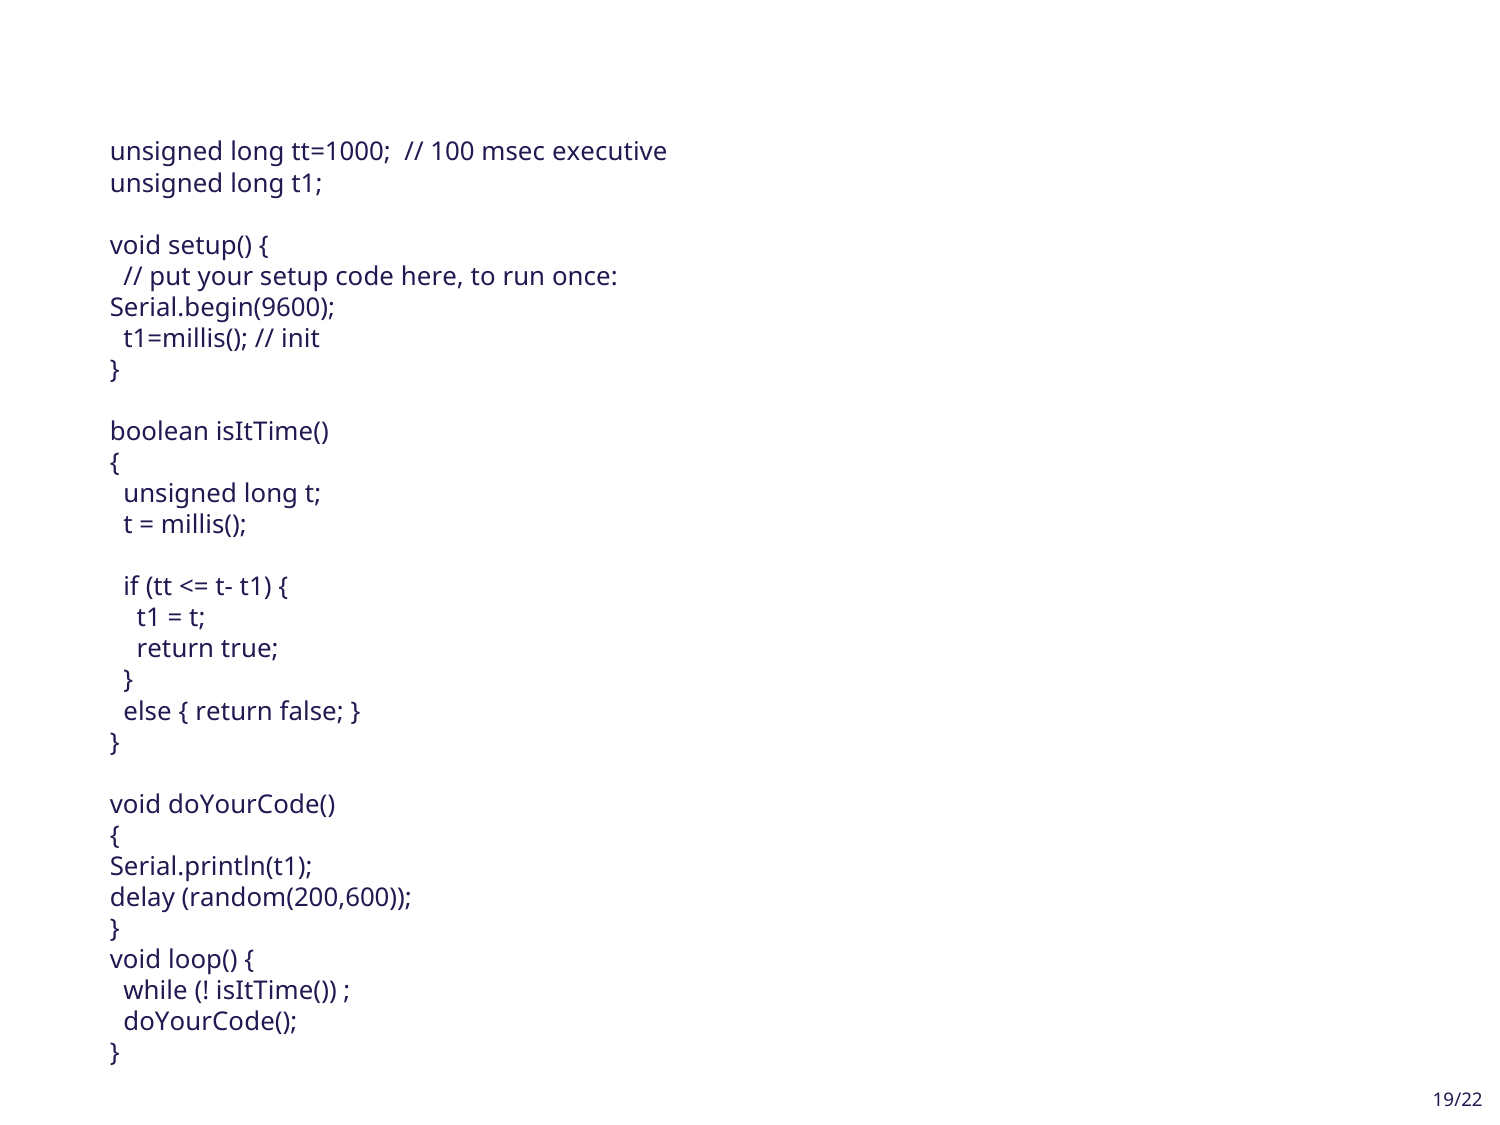

#
unsigned long tt=1000; // 100 msec executive
unsigned long t1;
void setup() {
 // put your setup code here, to run once:
Serial.begin(9600);
 t1=millis(); // init
}
boolean isItTime()
{
 unsigned long t;
 t = millis();
 if (tt <= t- t1) {
 t1 = t;
 return true;
 }
 else { return false; }
}
void doYourCode()
{
Serial.println(t1);
delay (random(200,600));
}
void loop() {
 while (! isItTime()) ;
 doYourCode();
}